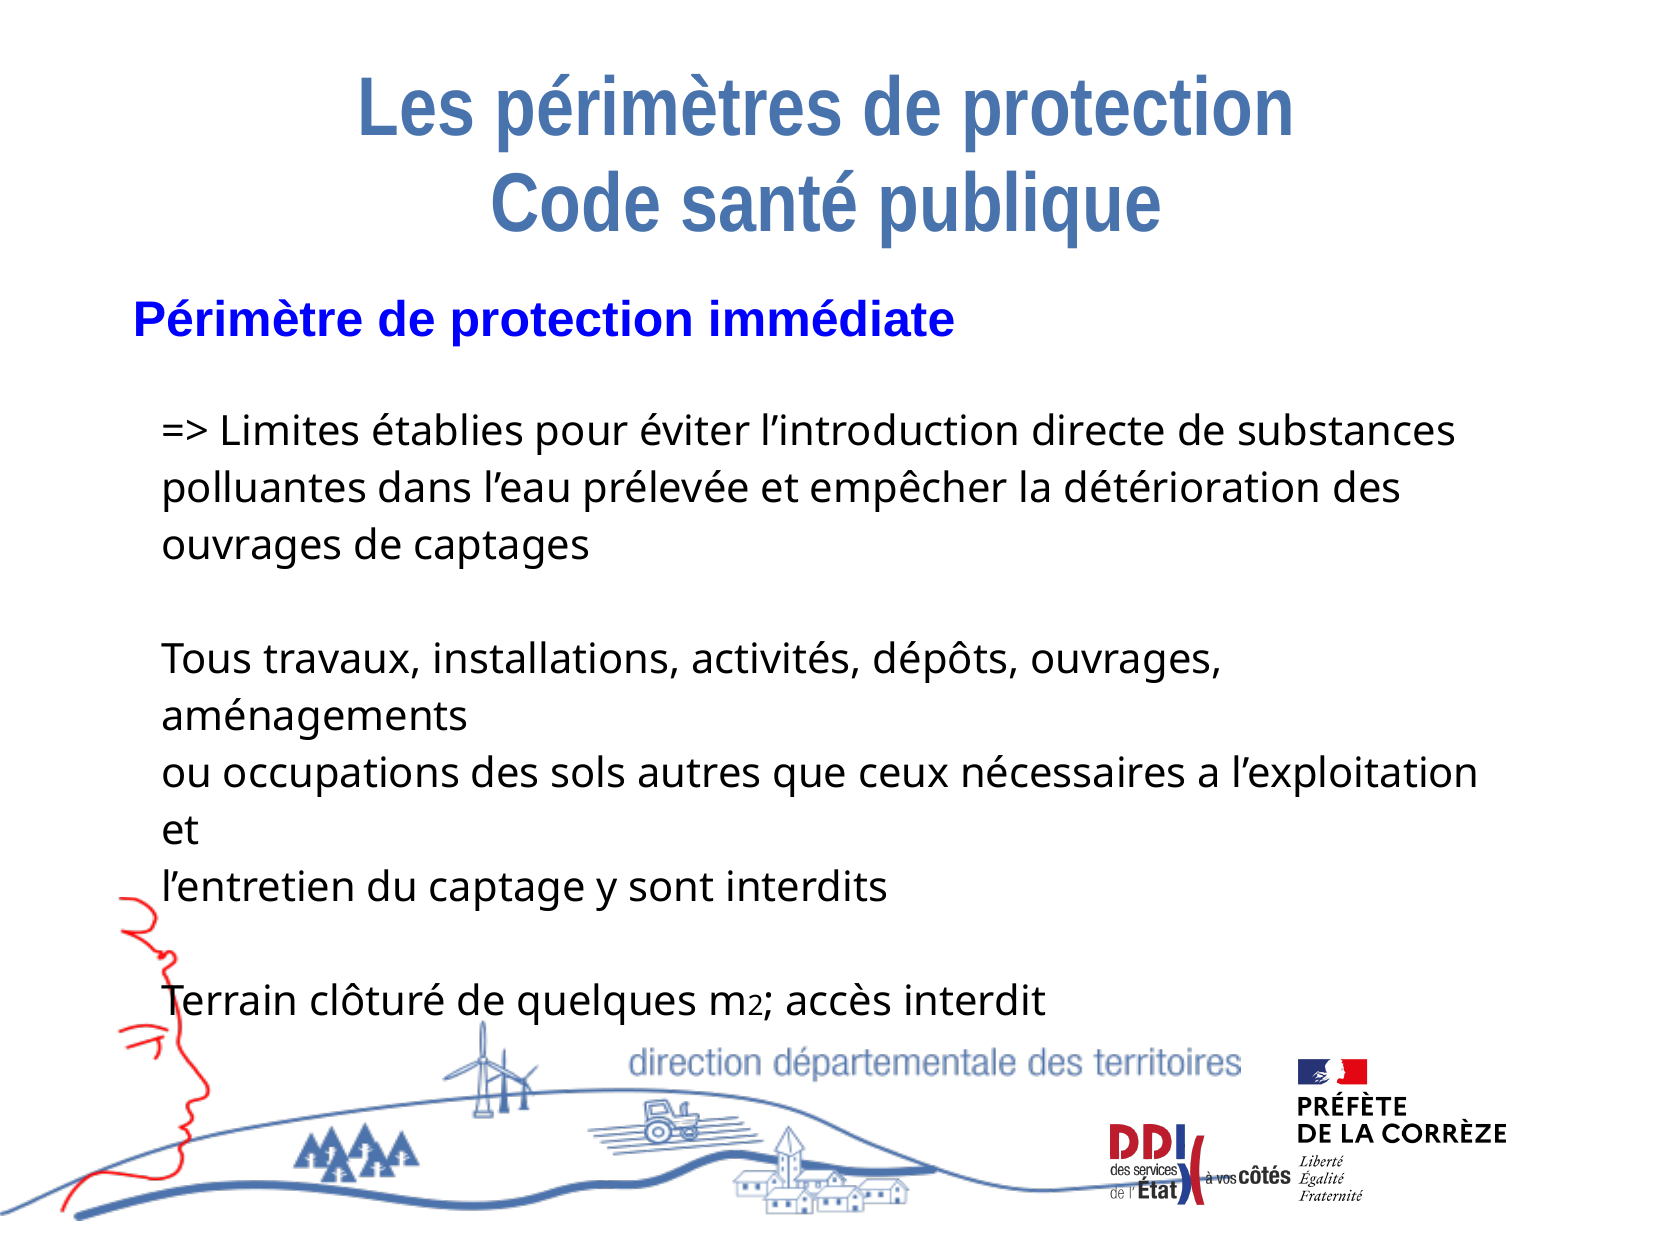

# Les périmètres de protection Code santé publique
Périmètre de protection immédiate
=> Limites établies pour éviter l’introduction directe de substances
polluantes dans l’eau prélevée et empêcher la détérioration des
ouvrages de captages
Tous travaux, installations, activités, dépôts, ouvrages, aménagements
ou occupations des sols autres que ceux nécessaires a l’exploitation et
l’entretien du captage y sont interdits
Terrain clôturé de quelques m2; accès interdit